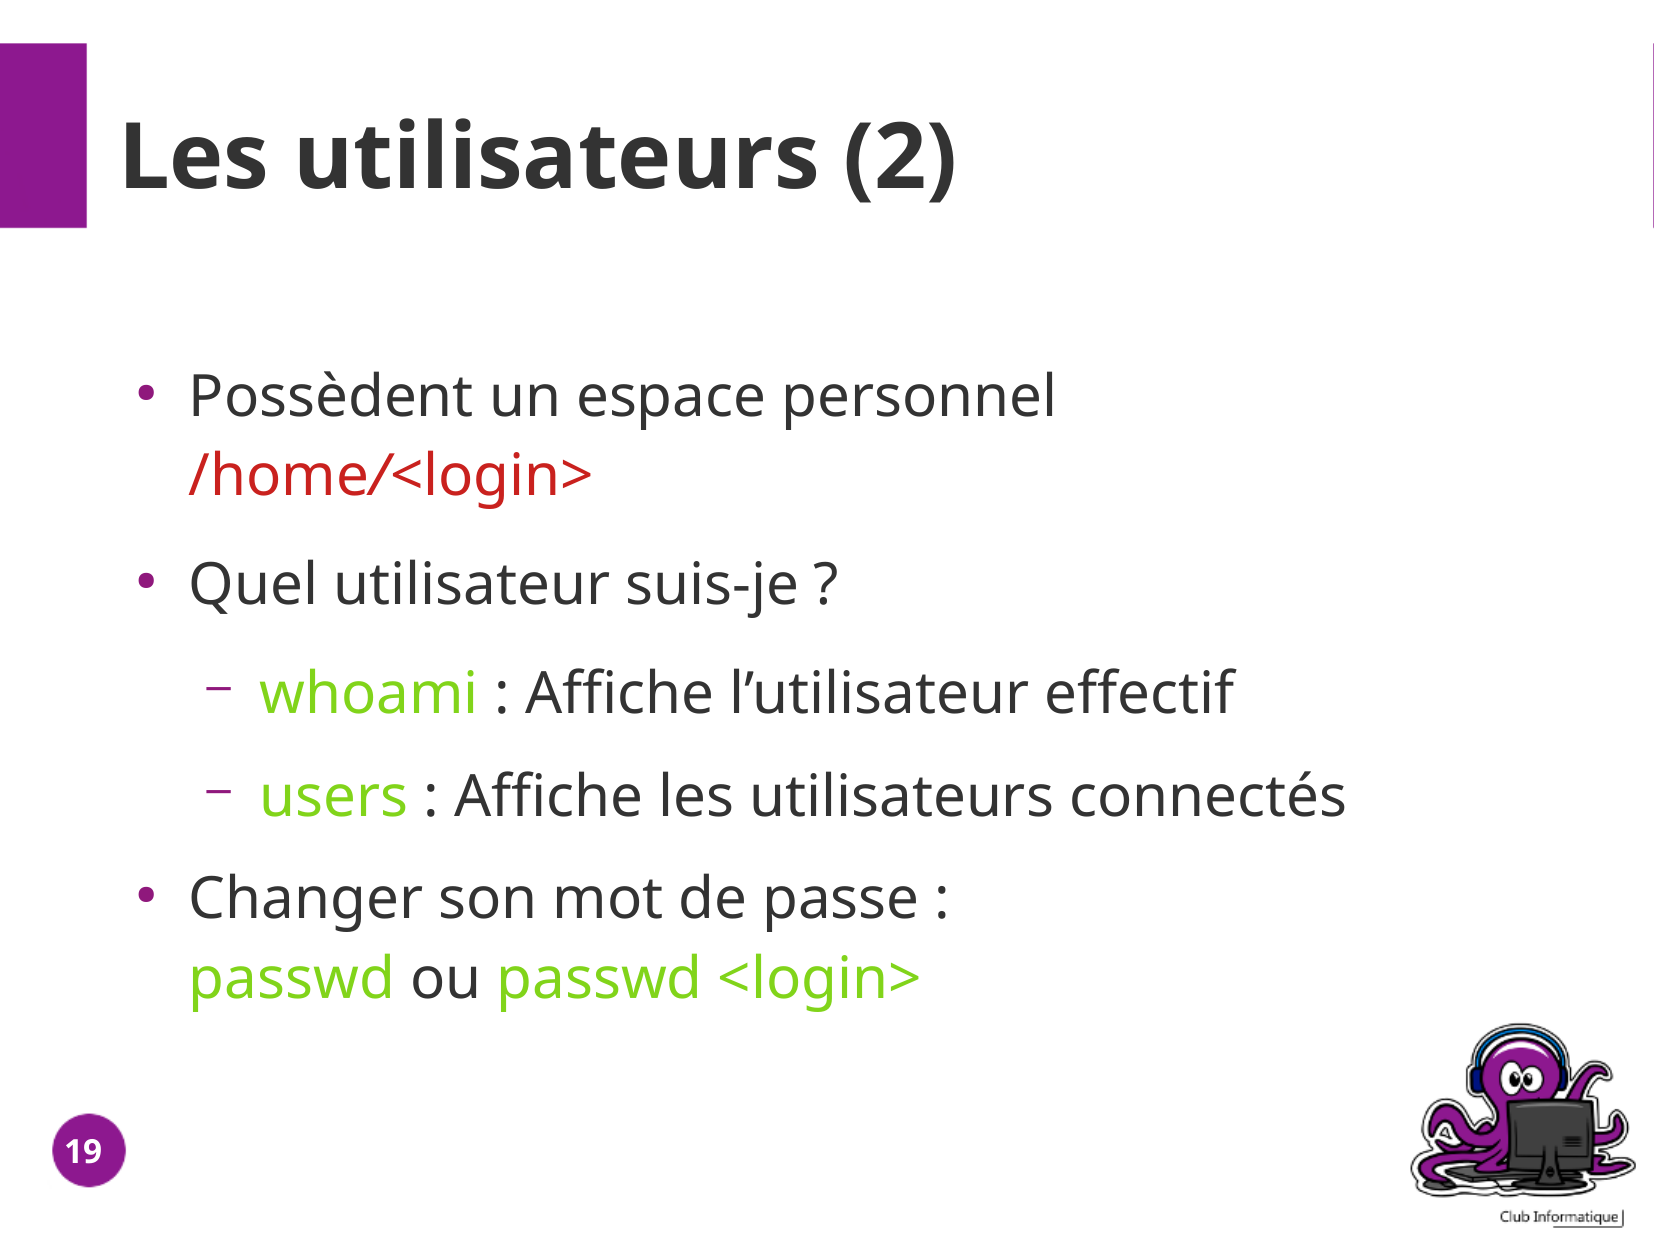

# Les utilisateurs (2)
Possèdent un espace personnel
/home/<login>
Quel utilisateur suis-je ?
whoami : Affiche l’utilisateur effectif
users : Affiche les utilisateurs connectés
Changer son mot de passe :
passwd ou passwd <login>
19